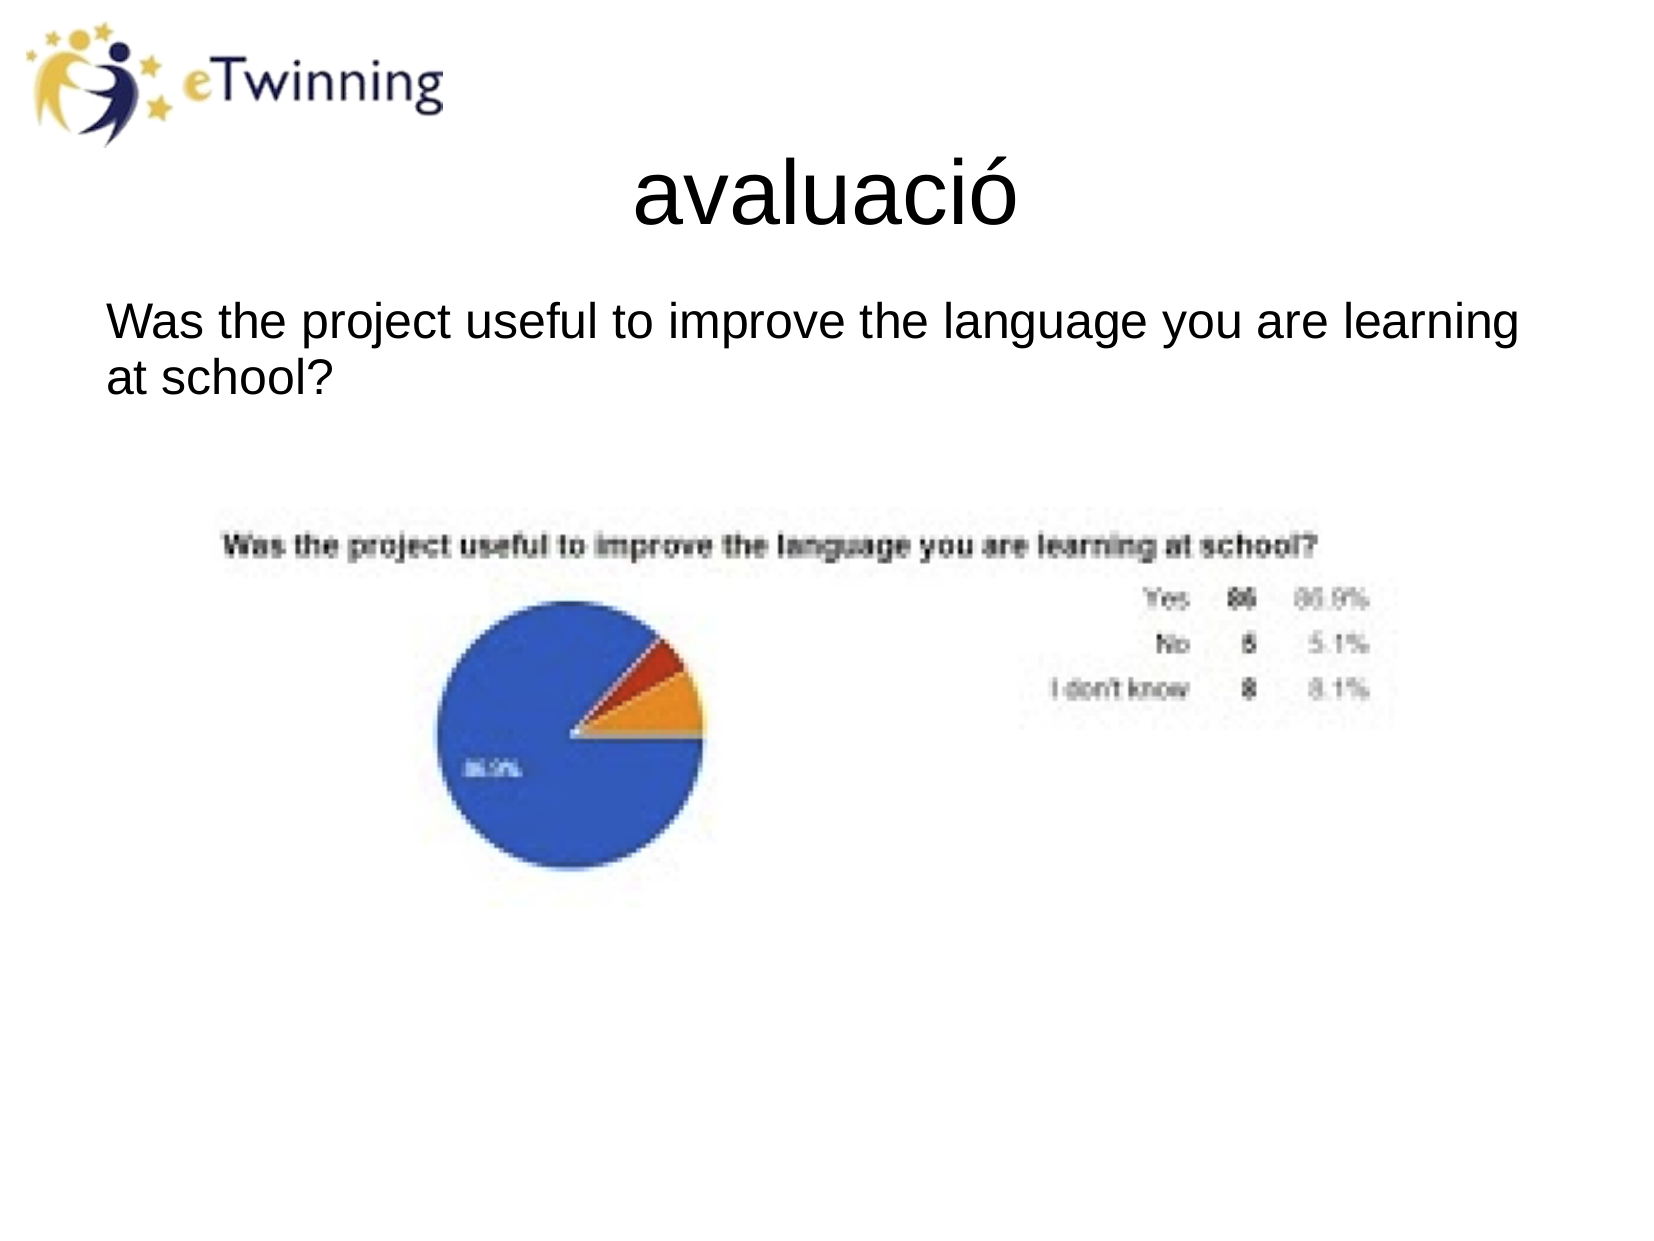

# avaluació
Was the project useful to improve the language you are learning at school?